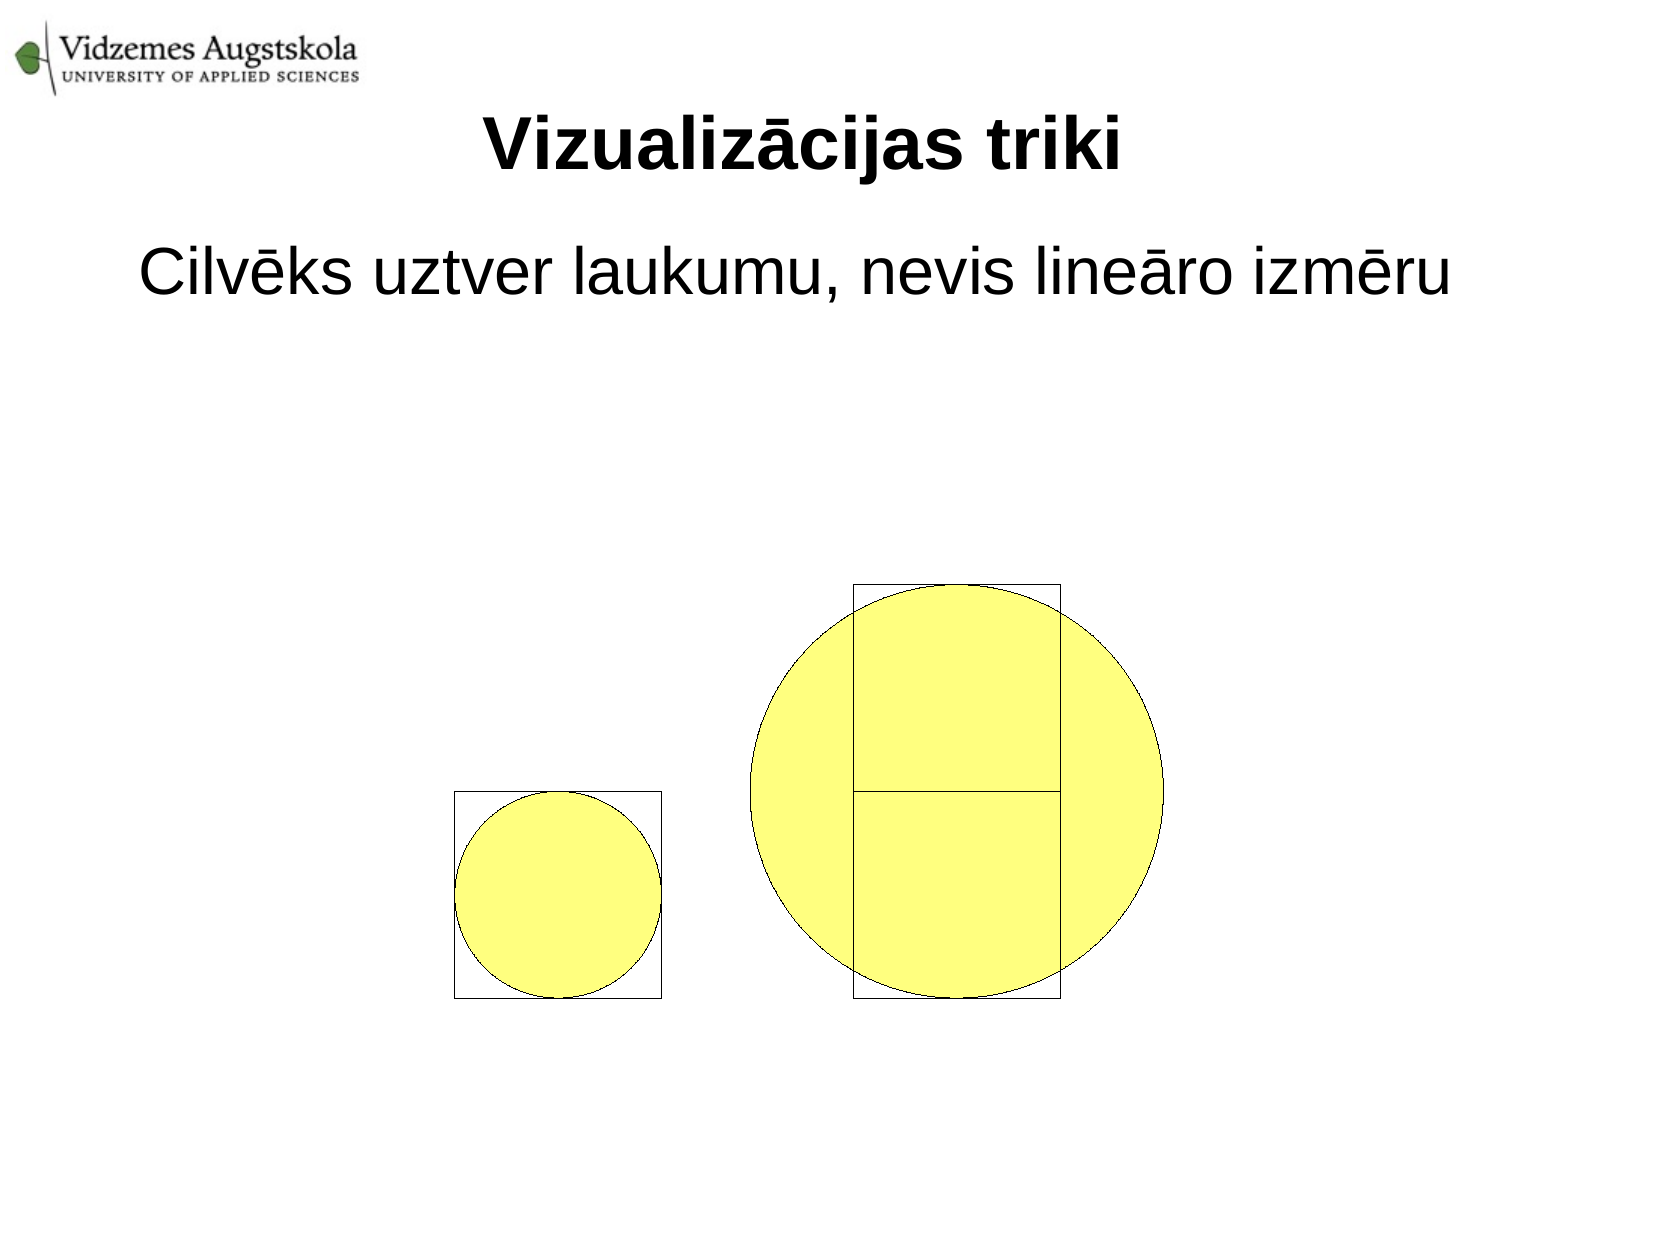

# Vizualizācijas triki
Cilvēks uztver laukumu, nevis lineāro izmēru